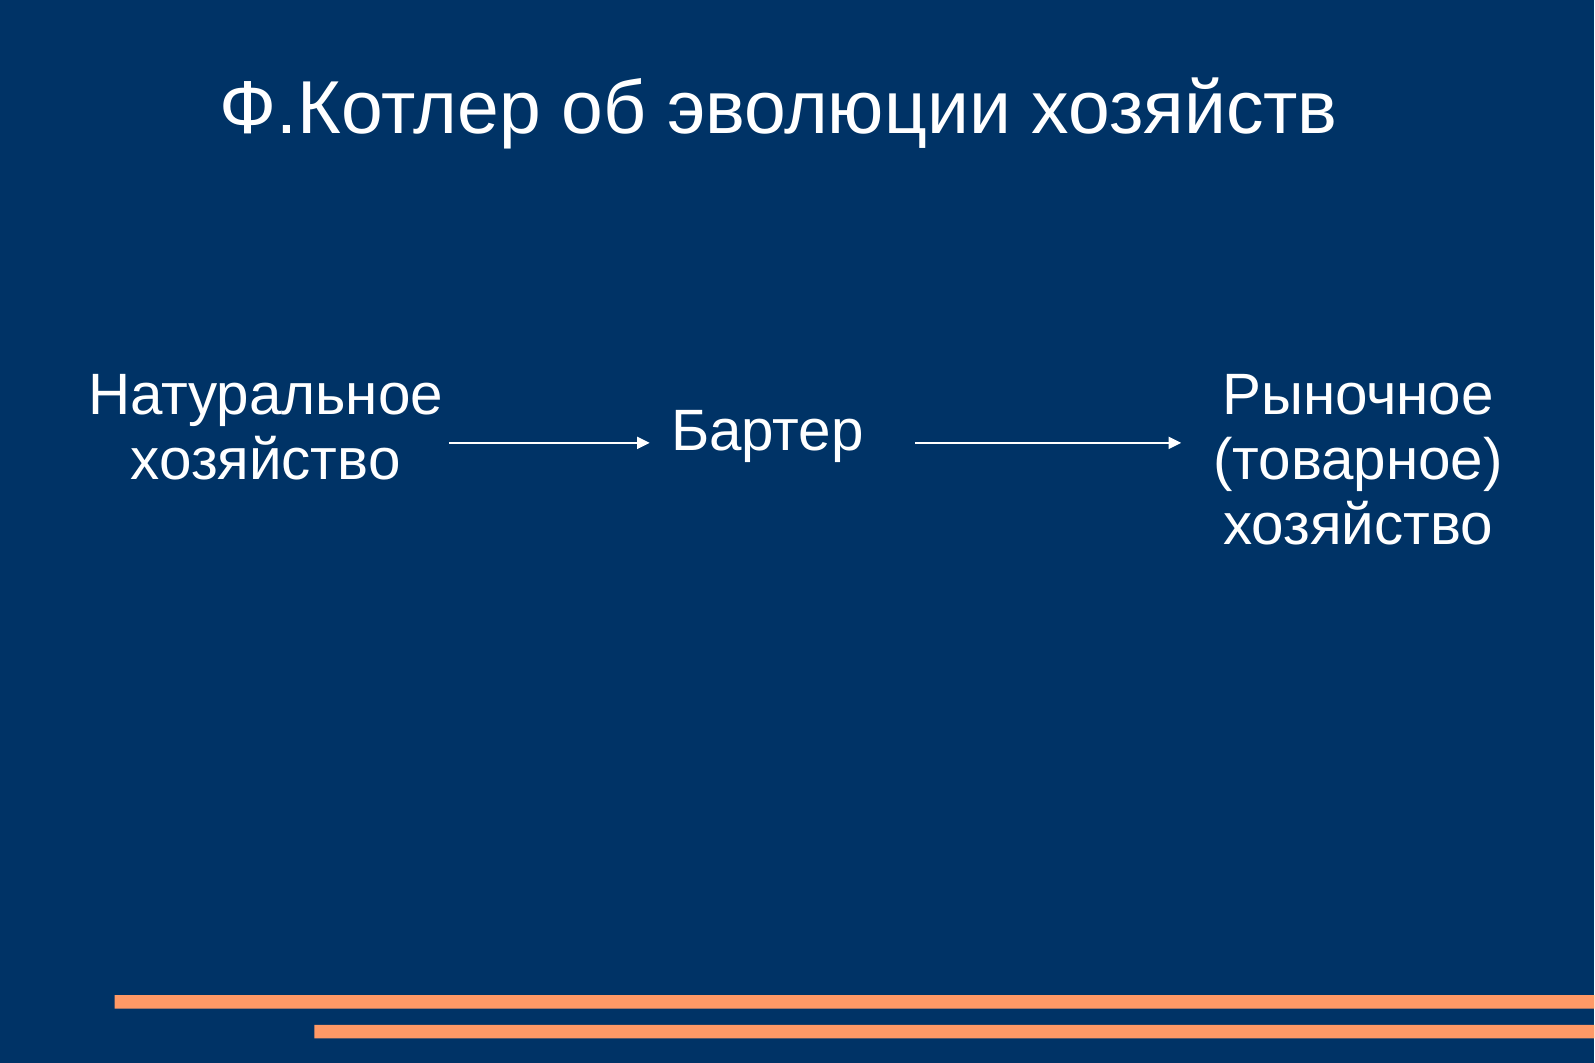

Ф.Котлер об эволюции хозяйств
Бартер
Натуральное
хозяйство
Рыночное
(товарное)
хозяйство